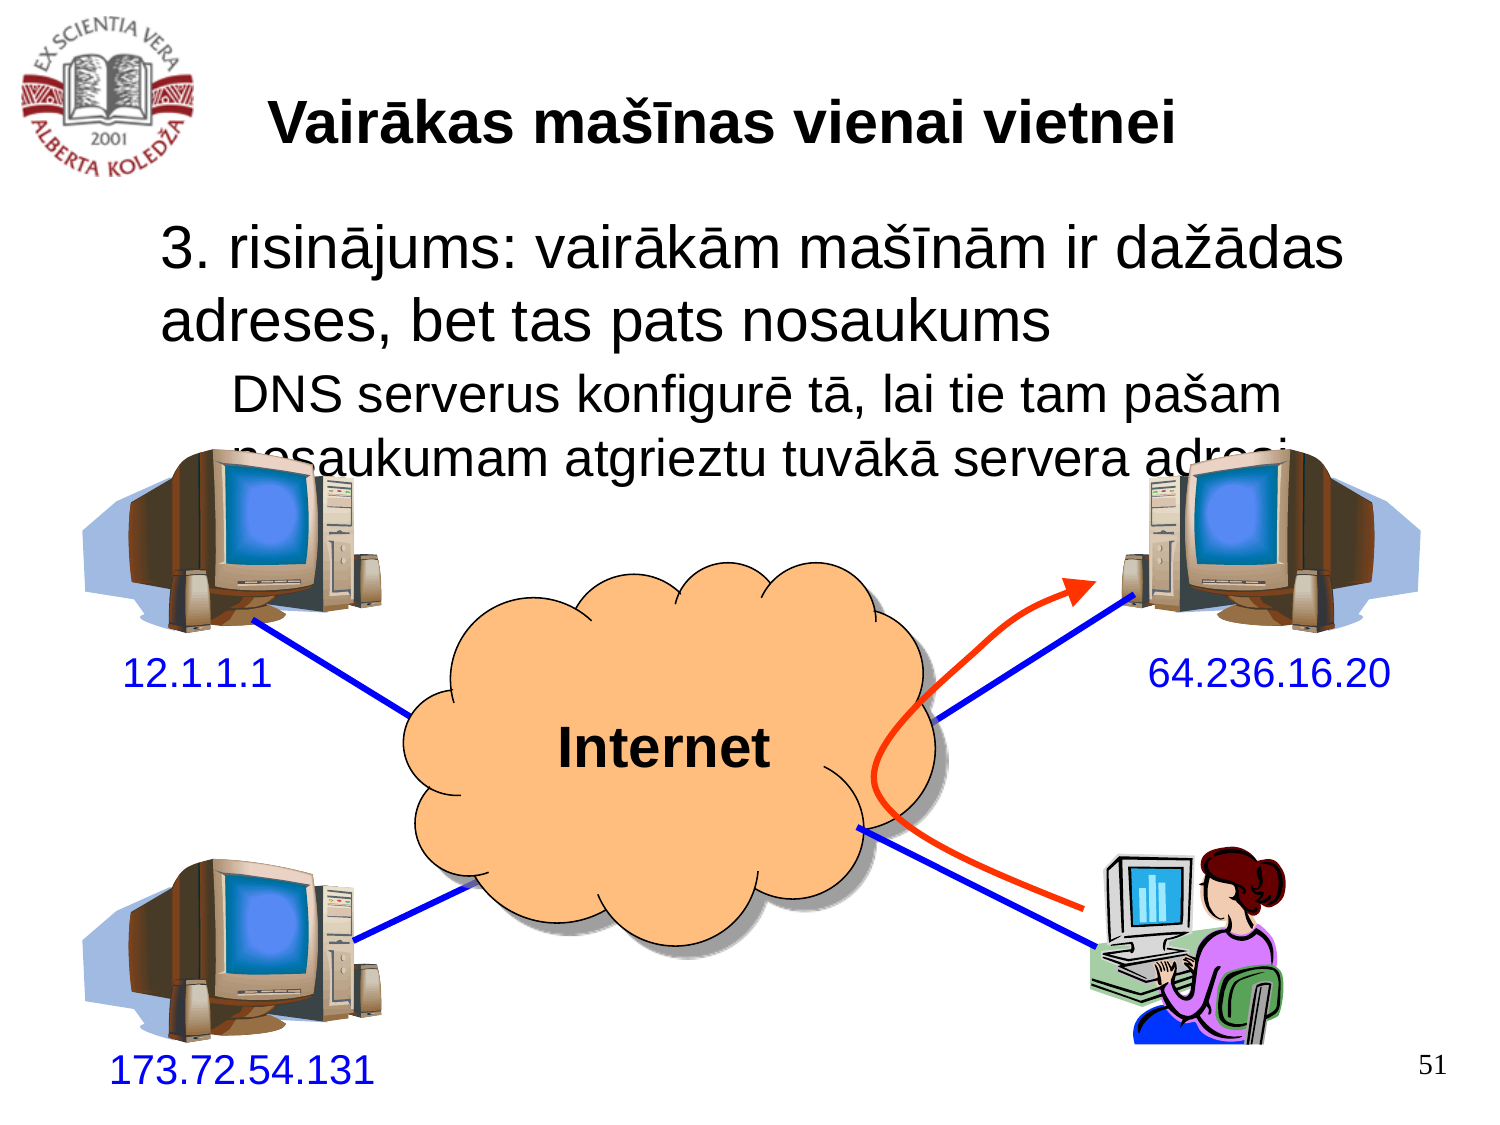

# Vairākas mašīnas vienai vietnei
3. risinājums: vairākām mašīnām ir dažādas adreses, bet tas pats nosaukums
DNS serverus konfigurē tā, lai tie tam pašam nosaukumam atgrieztu tuvākā servera adresi
12.1.1.1
 64.236.16.20
Internet
 173.72.54.131